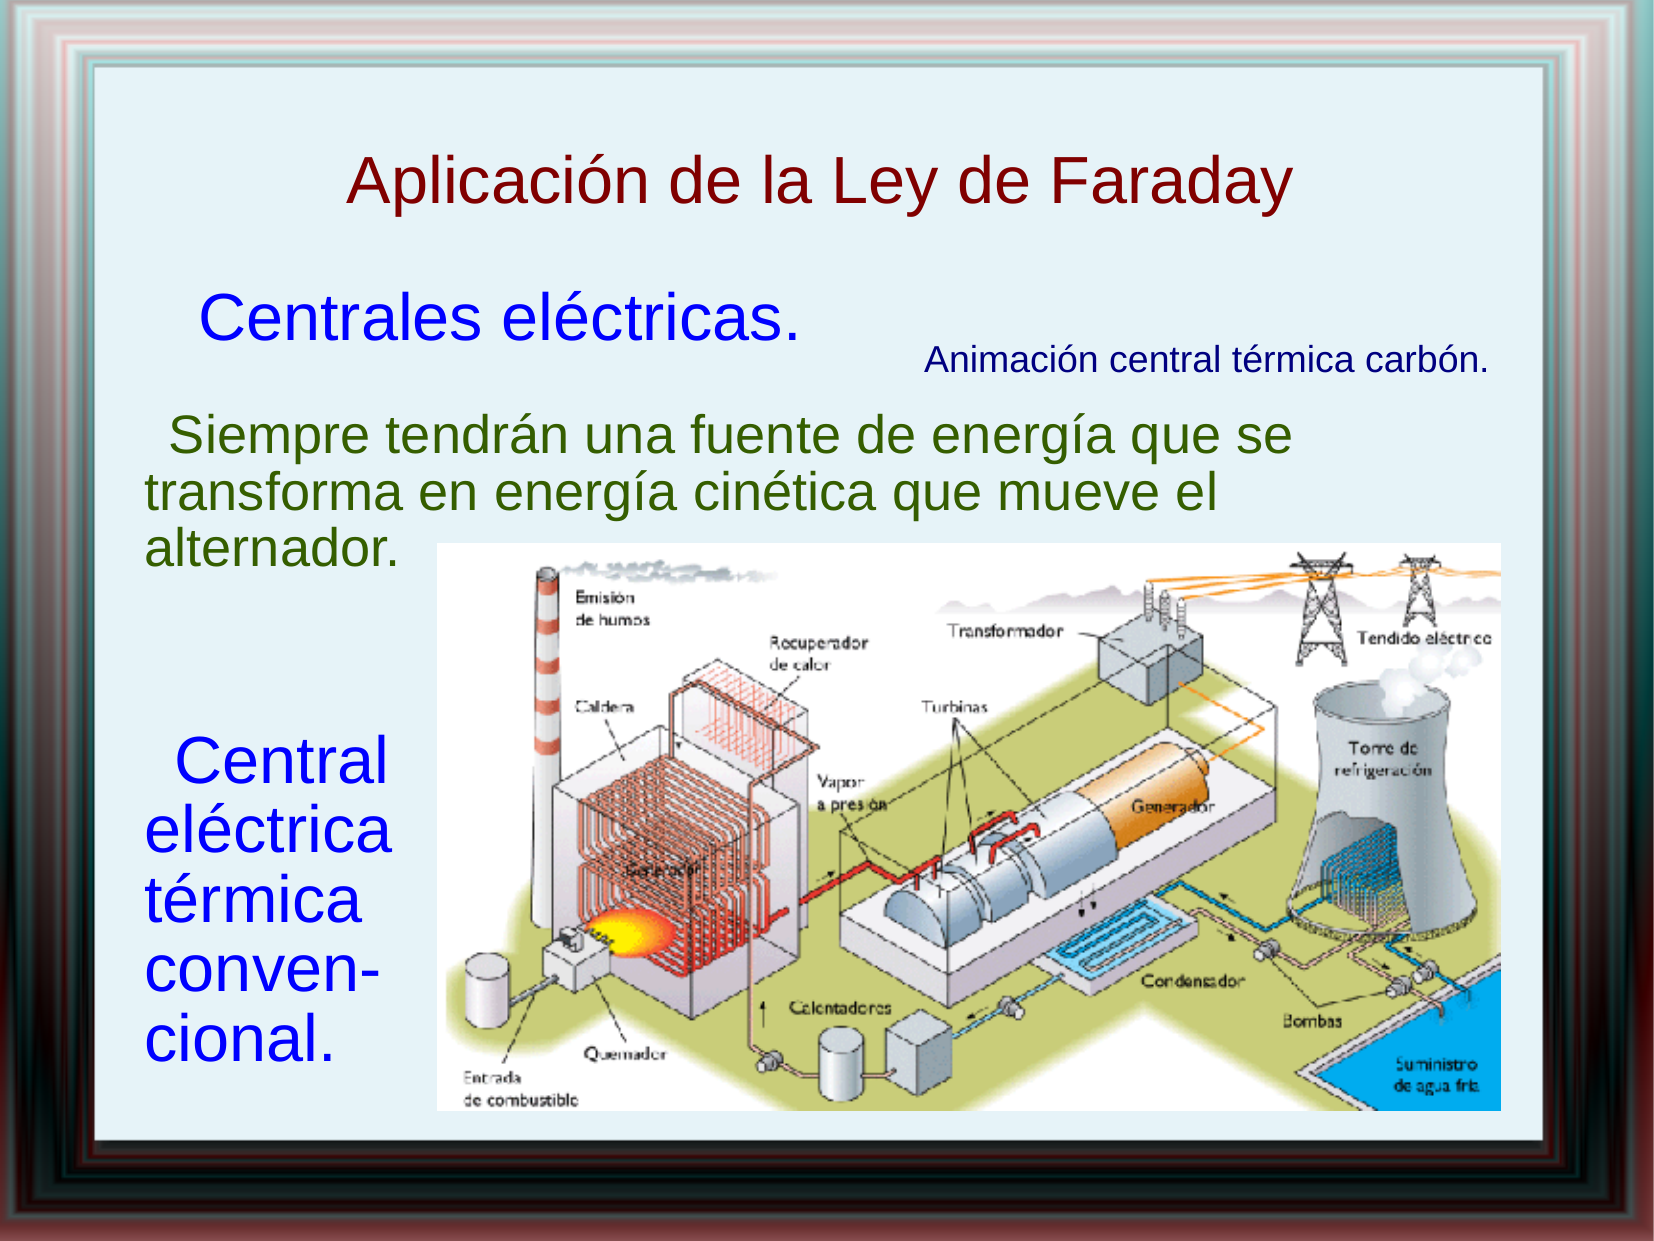

Aplicación de la Ley de Faraday
Centrales eléctricas.
Animación central térmica carbón.
Siempre tendrán una fuente de energía que se transforma en energía cinética que mueve el alternador.
Central eléctrica térmica conven-cional.